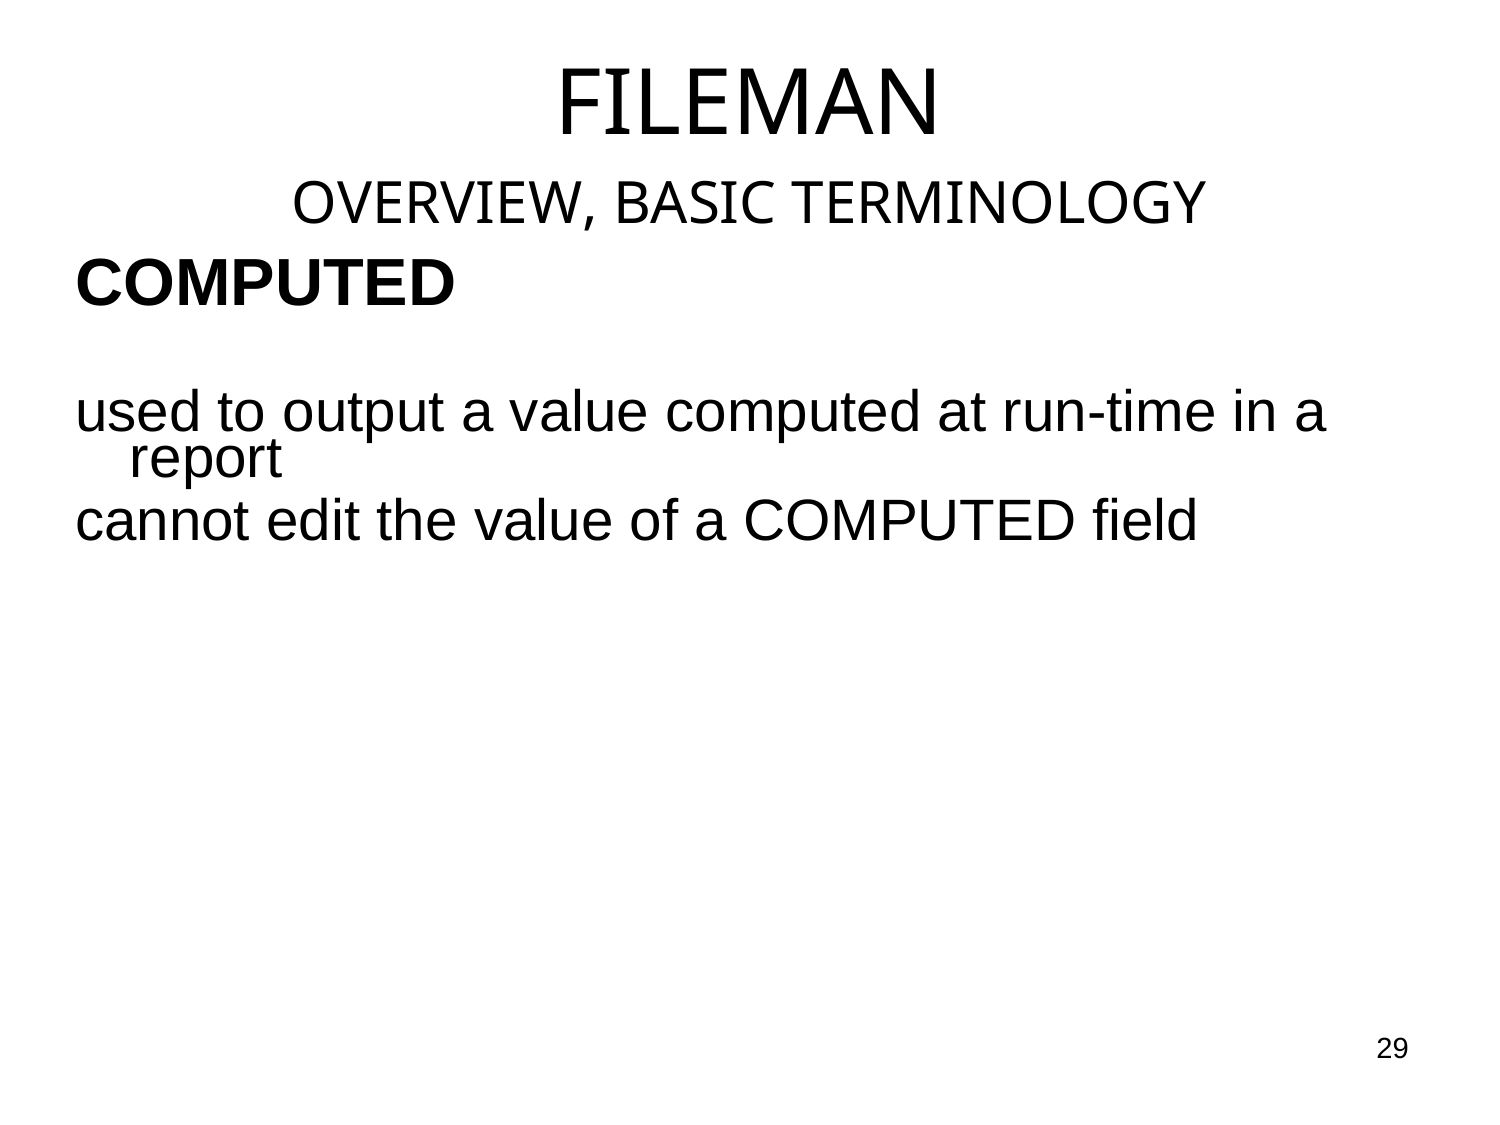

# FILEMAN OVERVIEW, BASIC TERMINOLOGY
COMPUTED
used to output a value computed at run-time in a report
cannot edit the value of a COMPUTED field
29